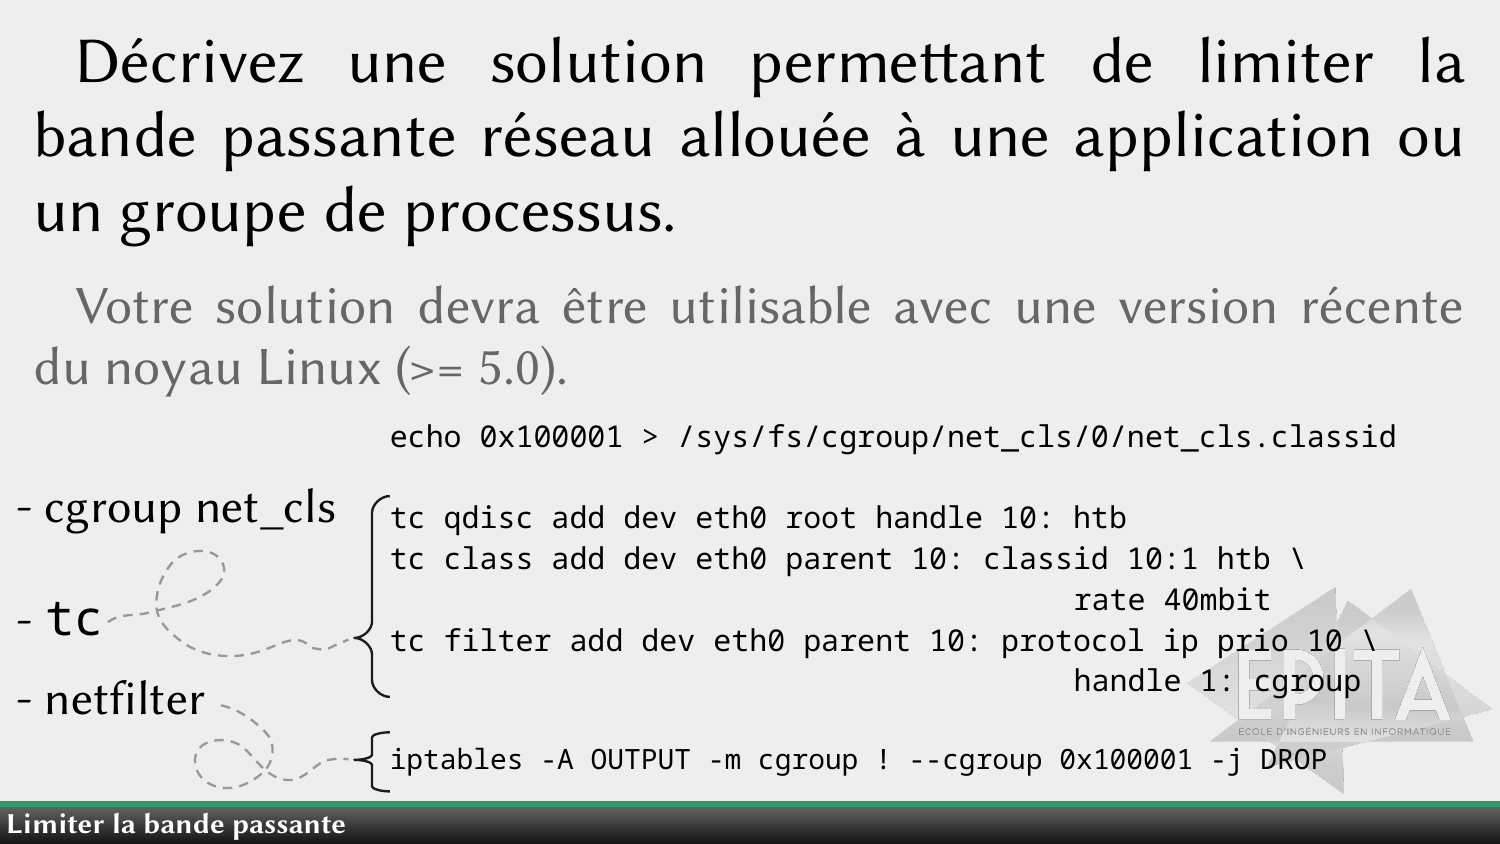

Décrivez une solution permettant de limiter la bande passante réseau allouée à une application ou un groupe de processus.
Votre solution devra être utilisable avec une version récente du noyau Linux (>= 5.0).
echo 0x100001 > /sys/fs/cgroup/net_cls/0/net_cls.classid
tc qdisc add dev eth0 root handle 10: htb
tc class add dev eth0 parent 10: classid 10:1 htb \
 rate 40mbit
tc filter add dev eth0 parent 10: protocol ip prio 10 \
 handle 1: cgroup
- cgroup net_cls
- tc
- netfilter
iptables -A OUTPUT -m cgroup ! --cgroup 0x100001 -j DROP
# Limiter la bande passante